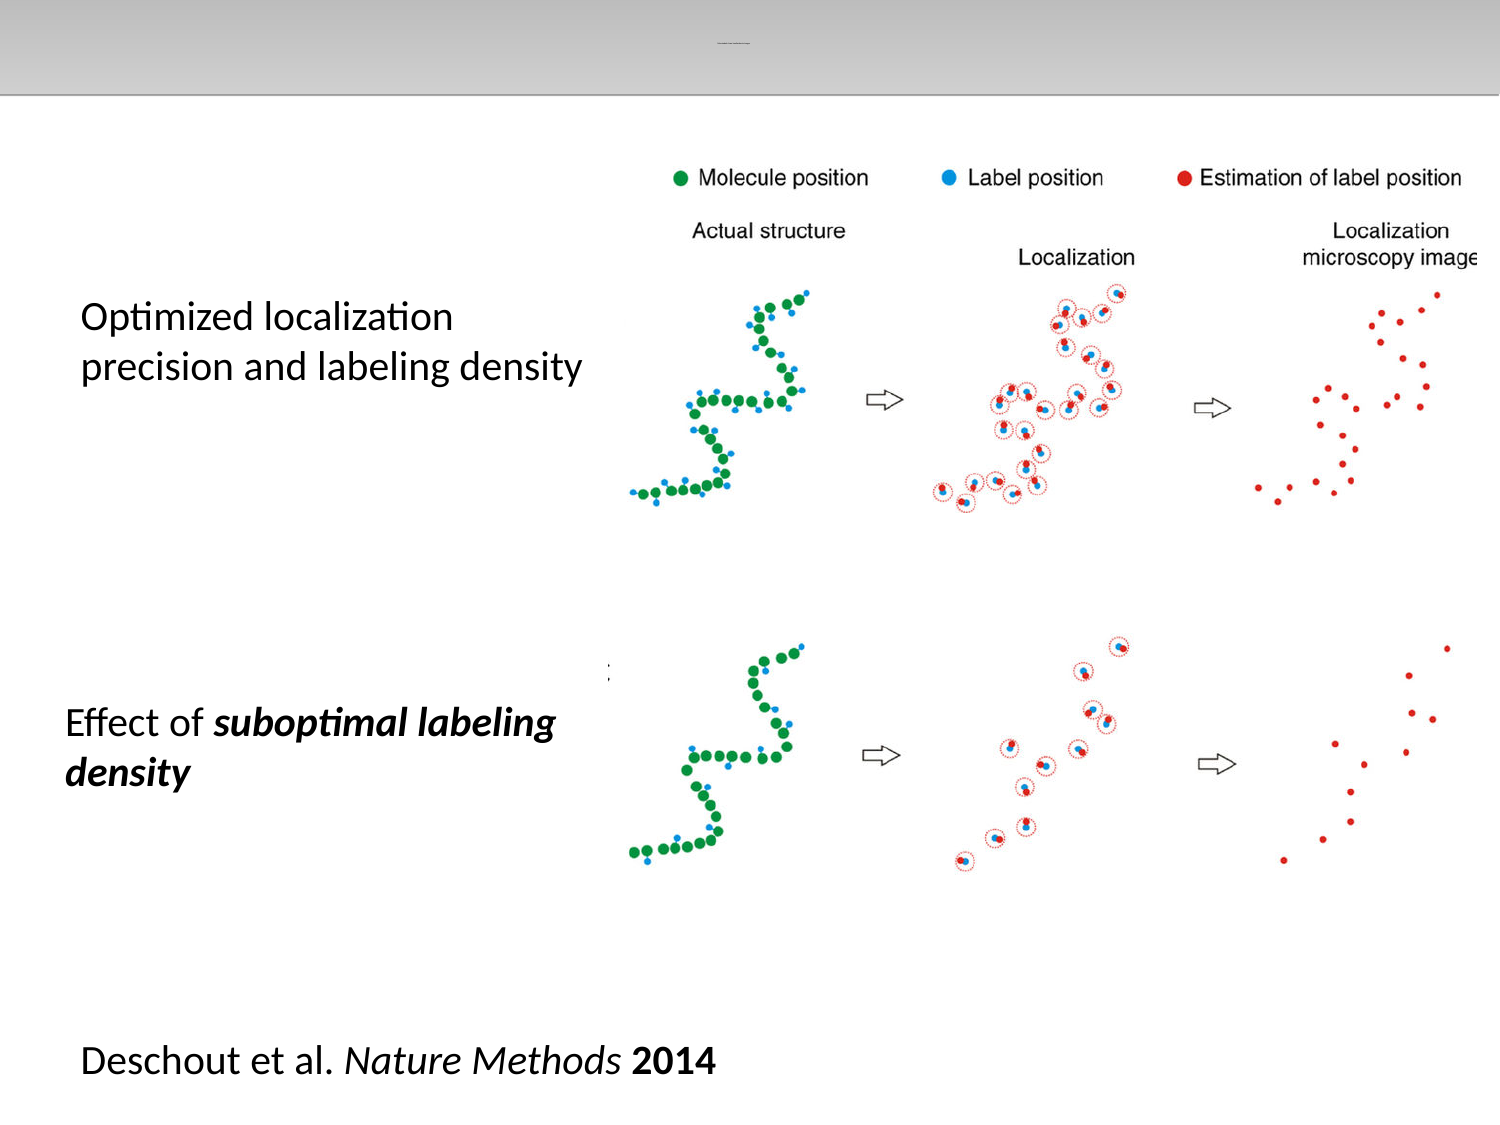

# Microtubule–from localization to images
Optimized localization precision and labeling density
Effect of suboptimal labeling density
Deschout et al. Nature Methods 2014